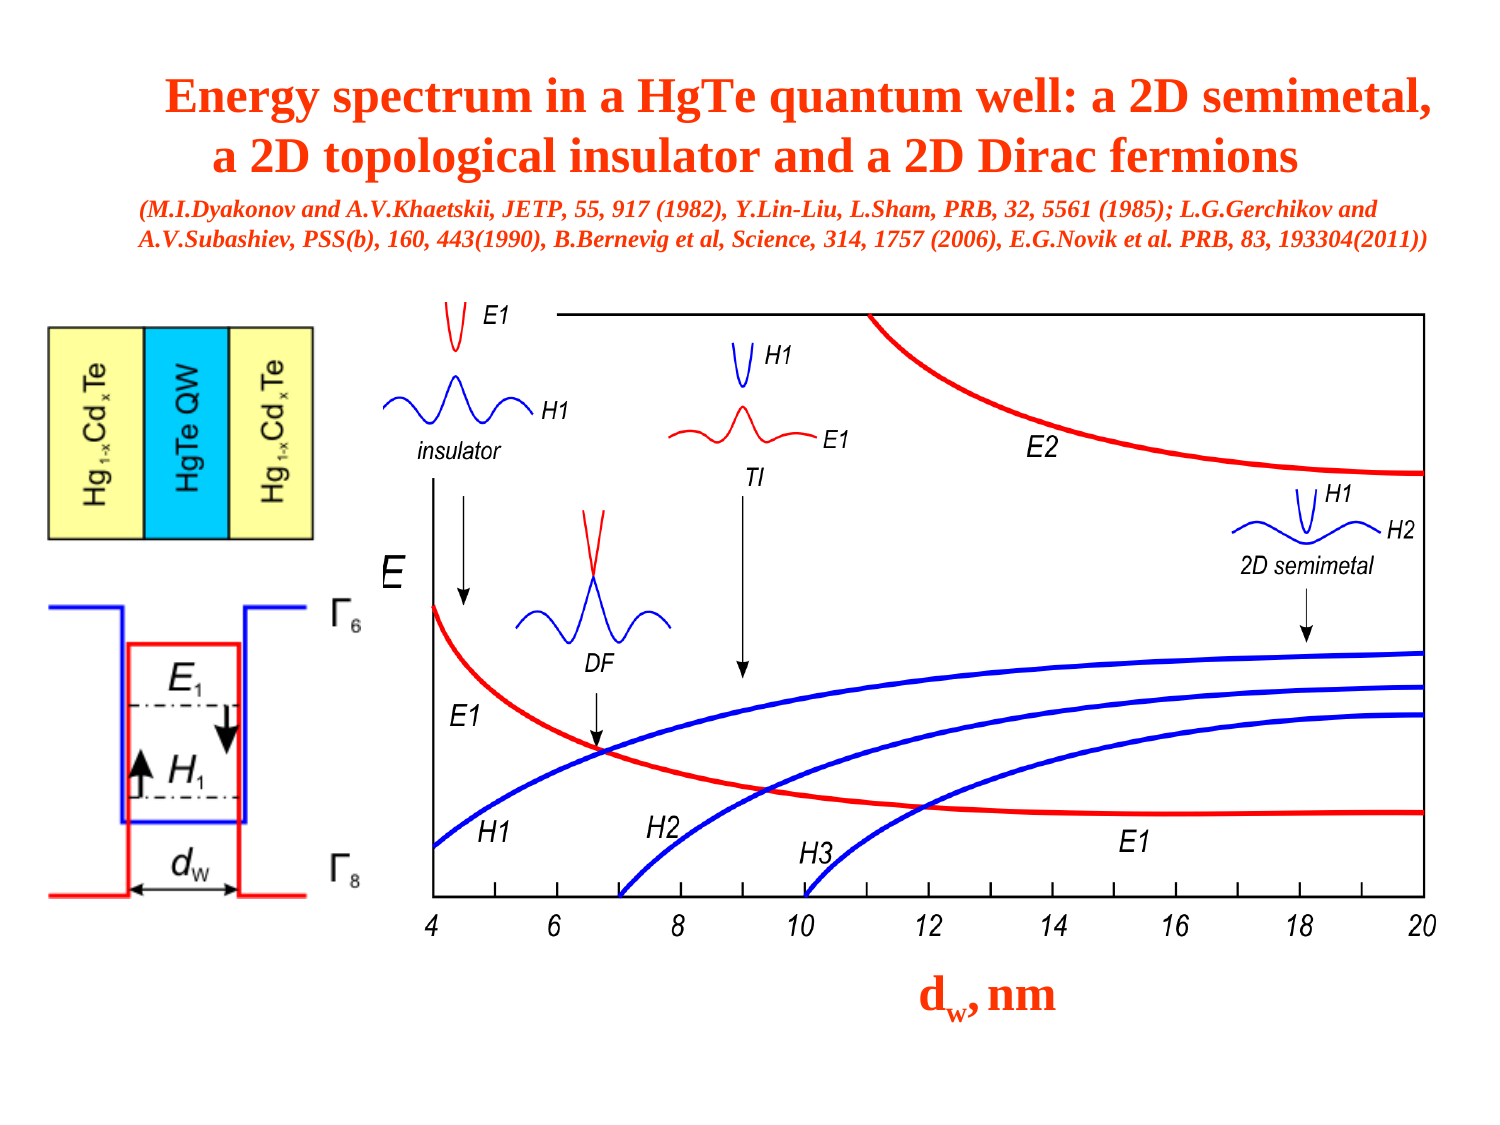

Energy spectrum in a HgTe quantum well: a 2D semimetal, a 2D topological insulator and a 2D Dirac fermions
(M.I.Dyakonov and A.V.Khaetskii, JETP, 55, 917 (1982), Y.Lin-Liu, L.Sham, PRB, 32, 5561 (1985); L.G.Gerchikov and A.V.Subashiev, PSS(b), 160, 443(1990), B.Bernevig et al, Science, 314, 1757 (2006), E.G.Novik et al. PRB, 83, 193304(2011))
dw, nm